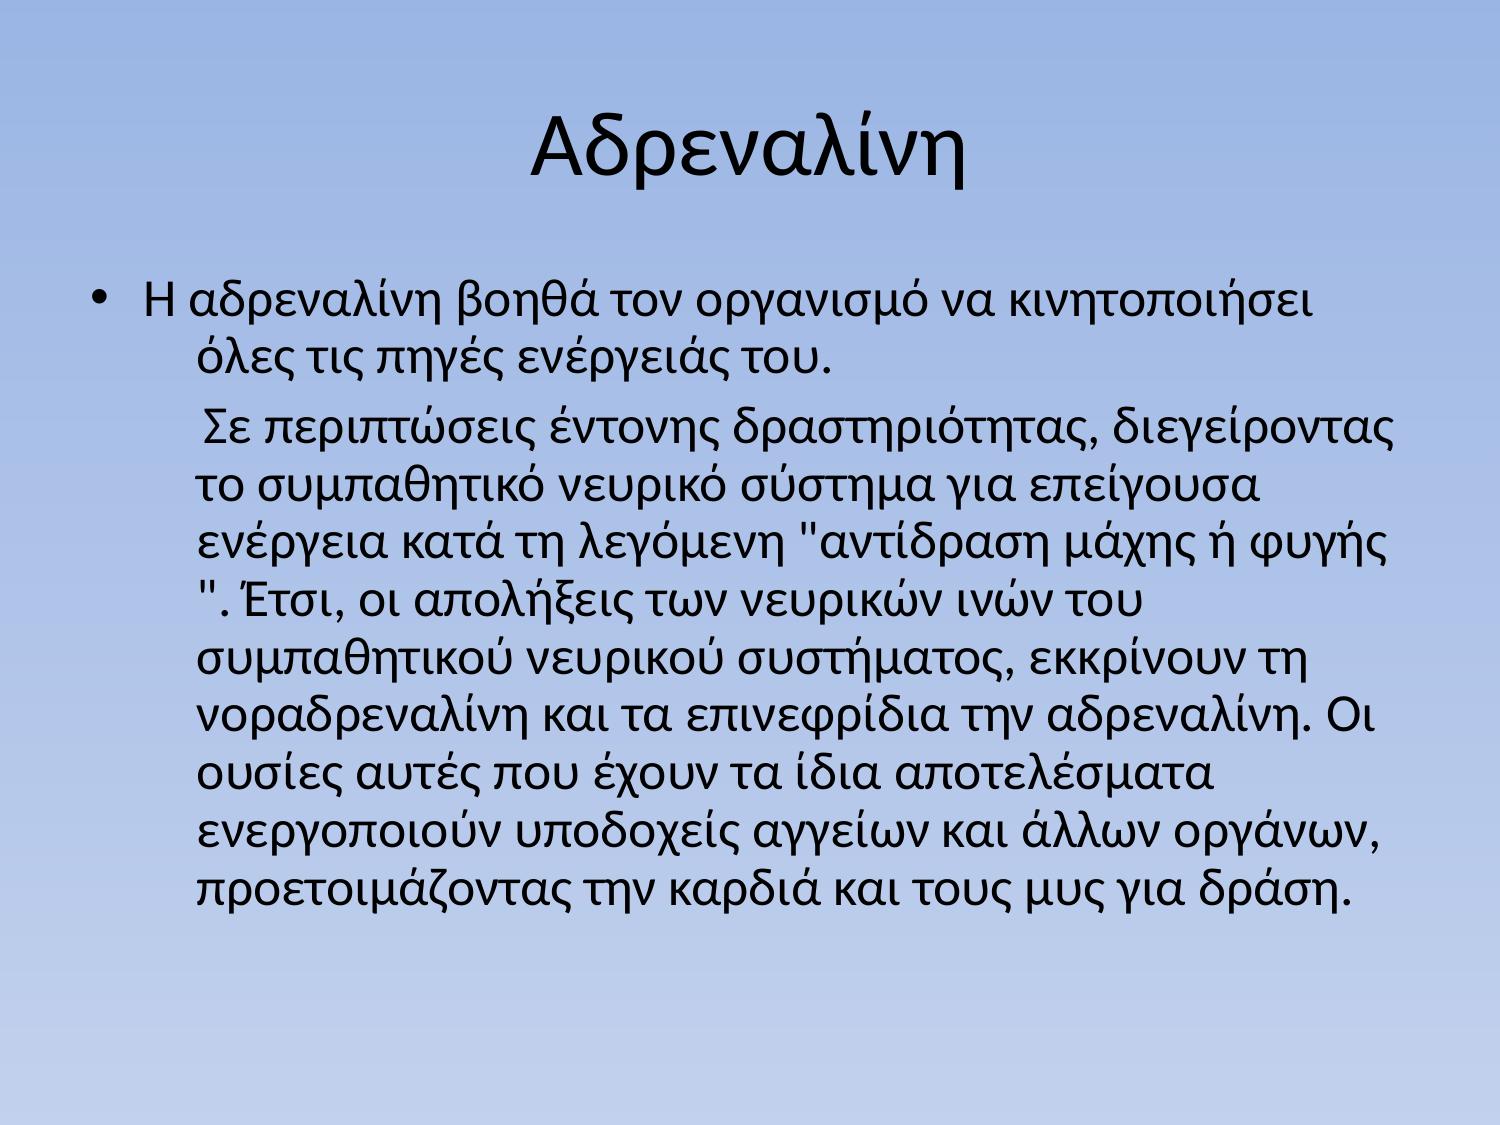

# Αδρεναλίνη
Η αδρεναλίνη βοηθά τον οργανισμό να κινητοποιήσει όλες τις πηγές ενέργειάς του.
 Σε περιπτώσεις έντονης δραστηριότητας, διεγείροντας το συμπαθητικό νευρικό σύστημα για επείγουσα ενέργεια κατά τη λεγόμενη "αντίδραση μάχης ή φυγής". Έτσι, οι απολήξεις των νευρικών ινών του συμπαθητικού νευρικού συστήματος, εκκρίνουν τη νοραδρεναλίνη και τα επινεφρίδια την αδρεναλίνη. Οι ουσίες αυτές που έχουν τα ίδια αποτελέσματα ενεργοποιούν υποδοχείς αγγείων και άλλων οργάνων, προετοιμάζοντας την καρδιά και τους μυς για δράση.